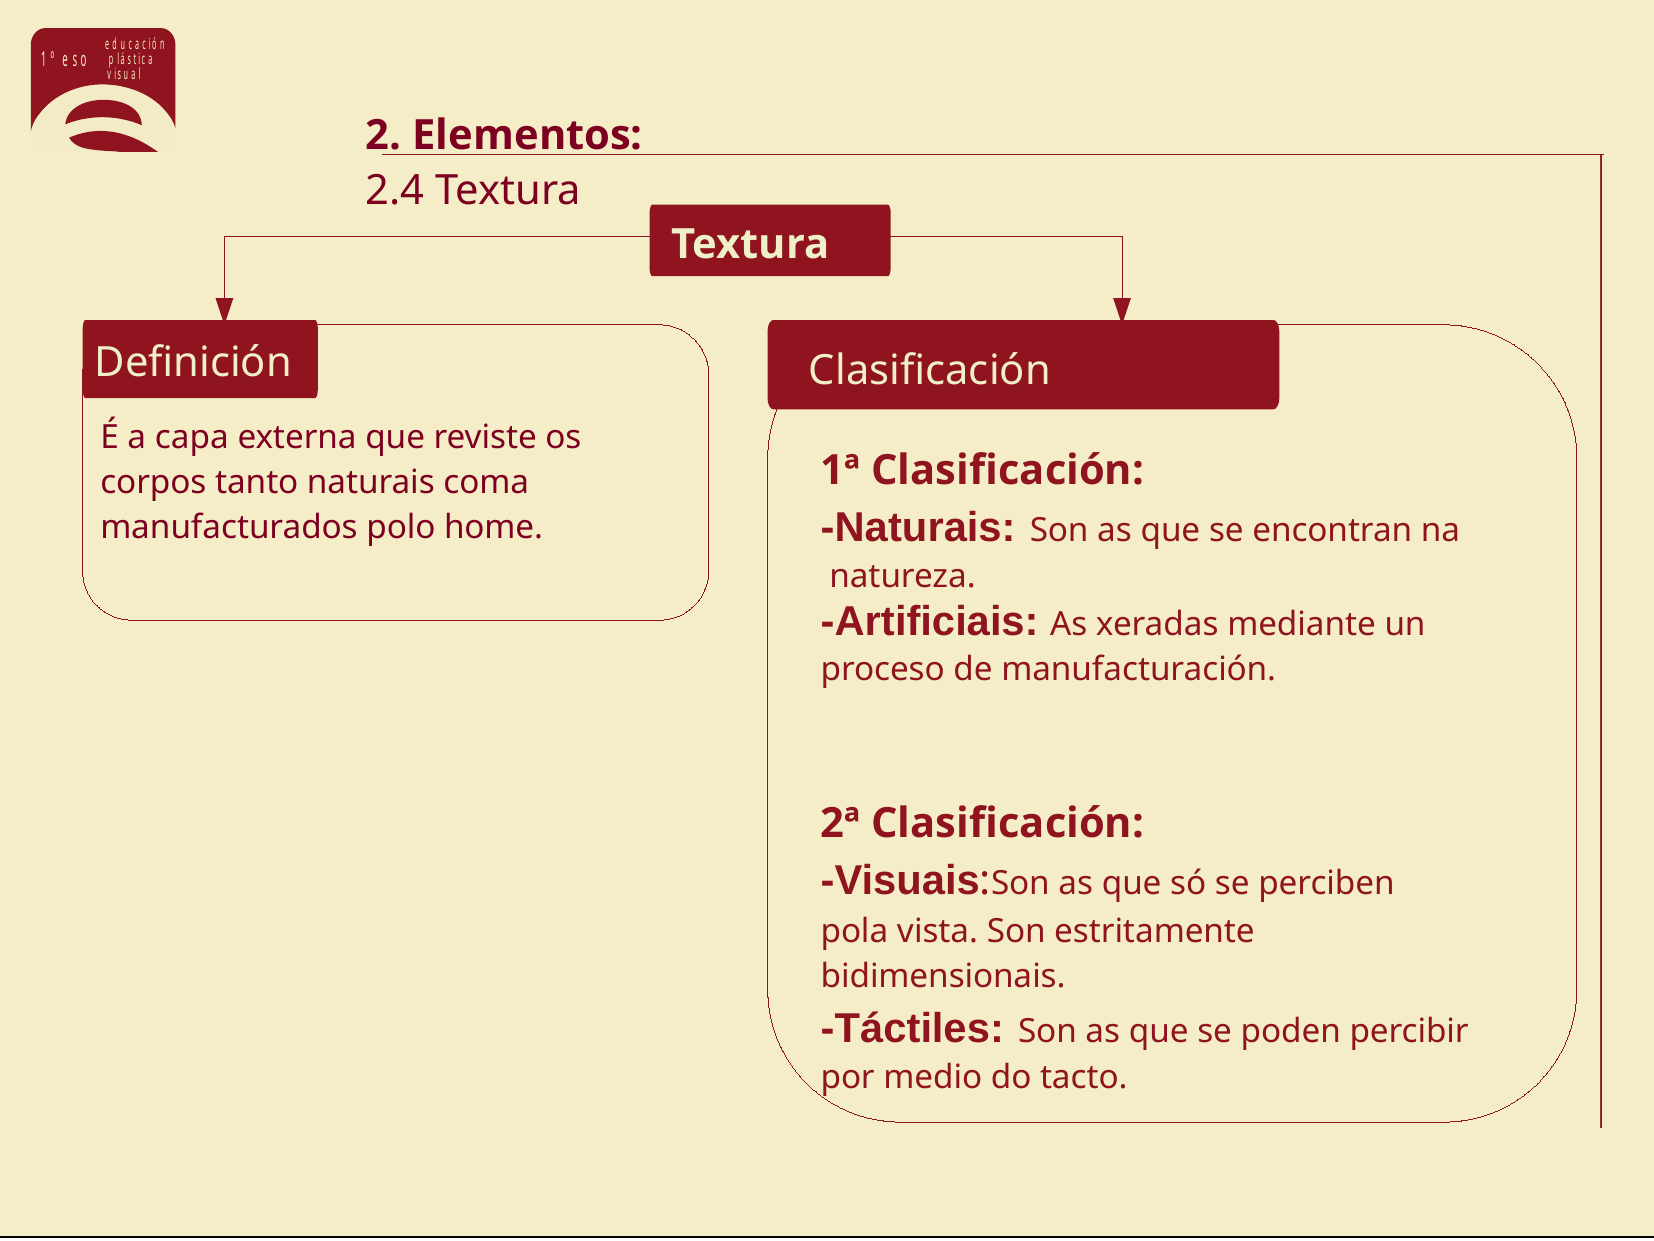

2. Elementos:
	2.4 Textura
Textura
#
Definición
Clasificación
É a capa externa que reviste os
corpos tanto naturais coma manufacturados polo home.
1ª Clasificación:
-Naturais: Son as que se encontran na
 natureza.
-Artificiais: As xeradas mediante un
proceso de manufacturación.
2ª Clasificación:
-Visuais:Son as que só se perciben
pola vista. Son estritamente
bidimensionais.
-Táctiles: Son as que se poden percibir
por medio do tacto.